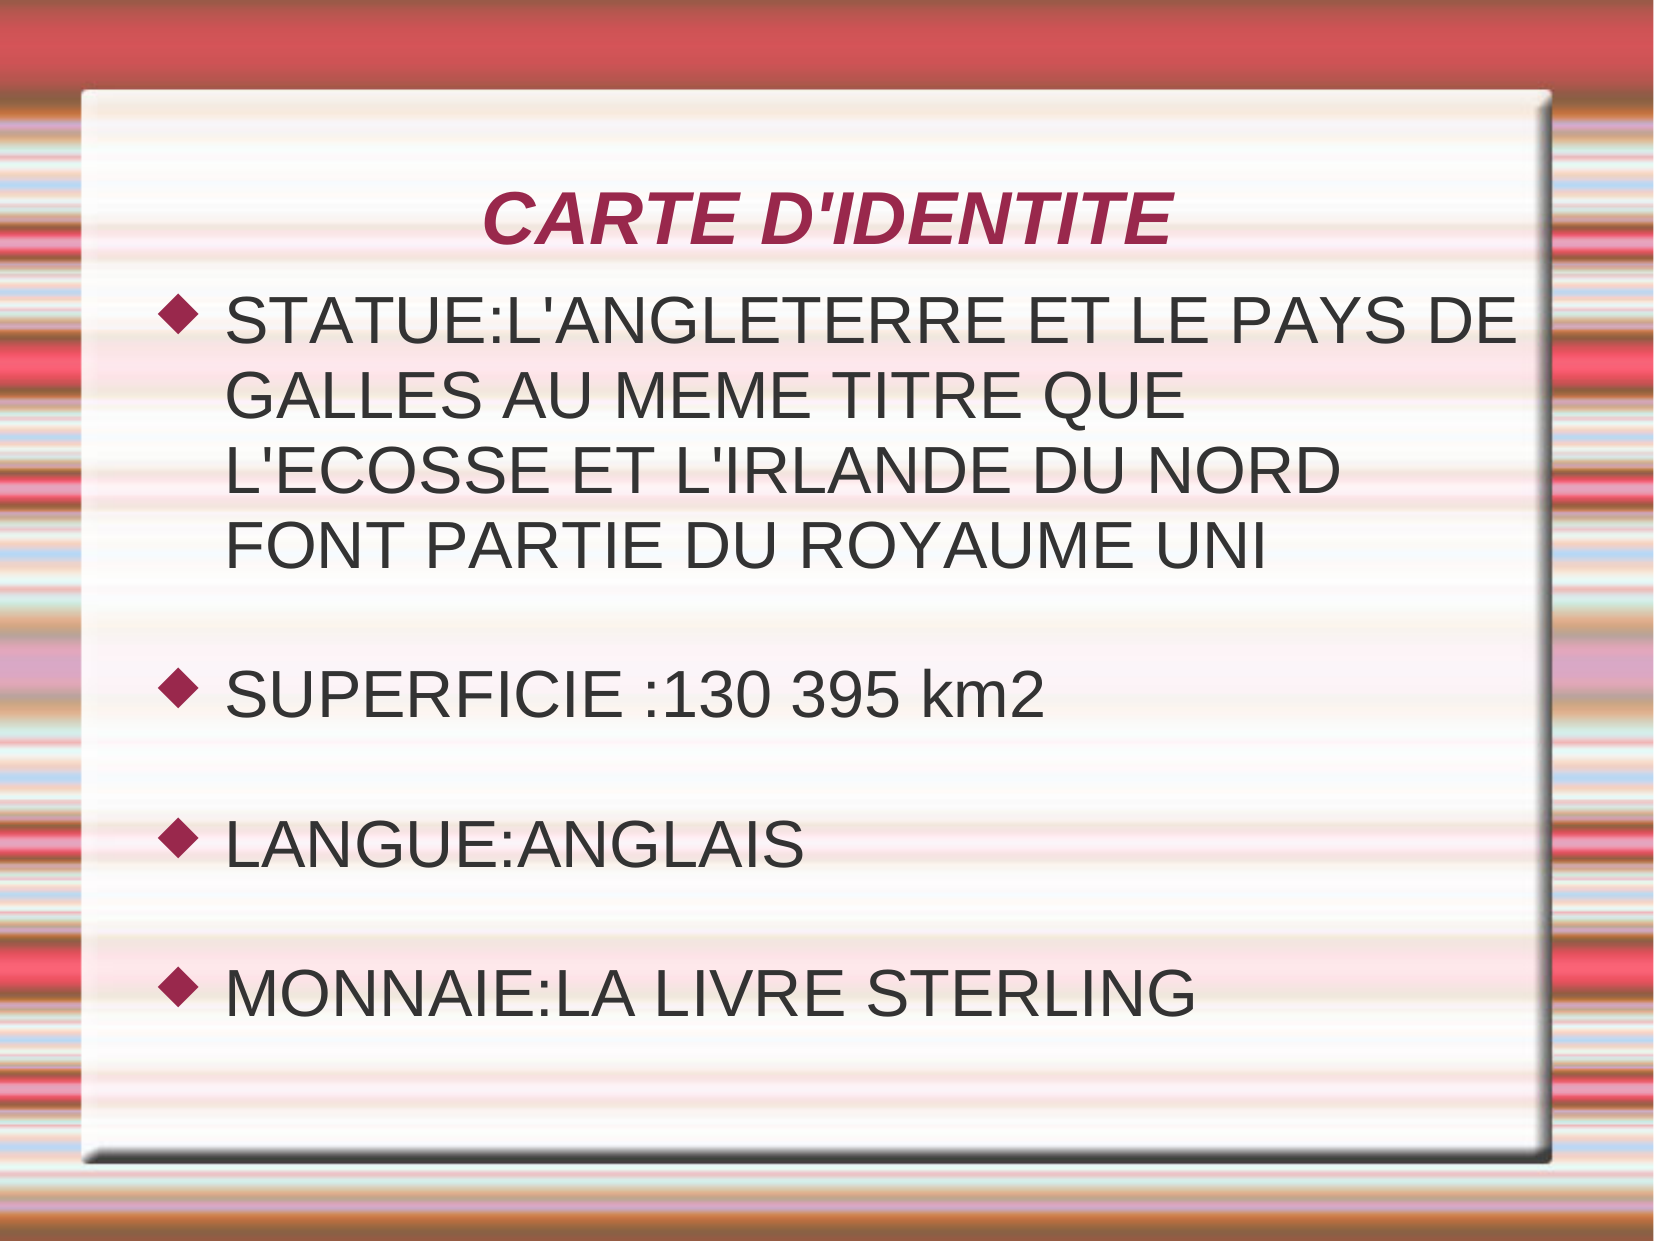

# CARTE D'IDENTITE
STATUE:L'ANGLETERRE ET LE PAYS DE GALLES AU MEME TITRE QUE L'ECOSSE ET L'IRLANDE DU NORD FONT PARTIE DU ROYAUME UNI
SUPERFICIE :130 395 km2
LANGUE:ANGLAIS
MONNAIE:LA LIVRE STERLING